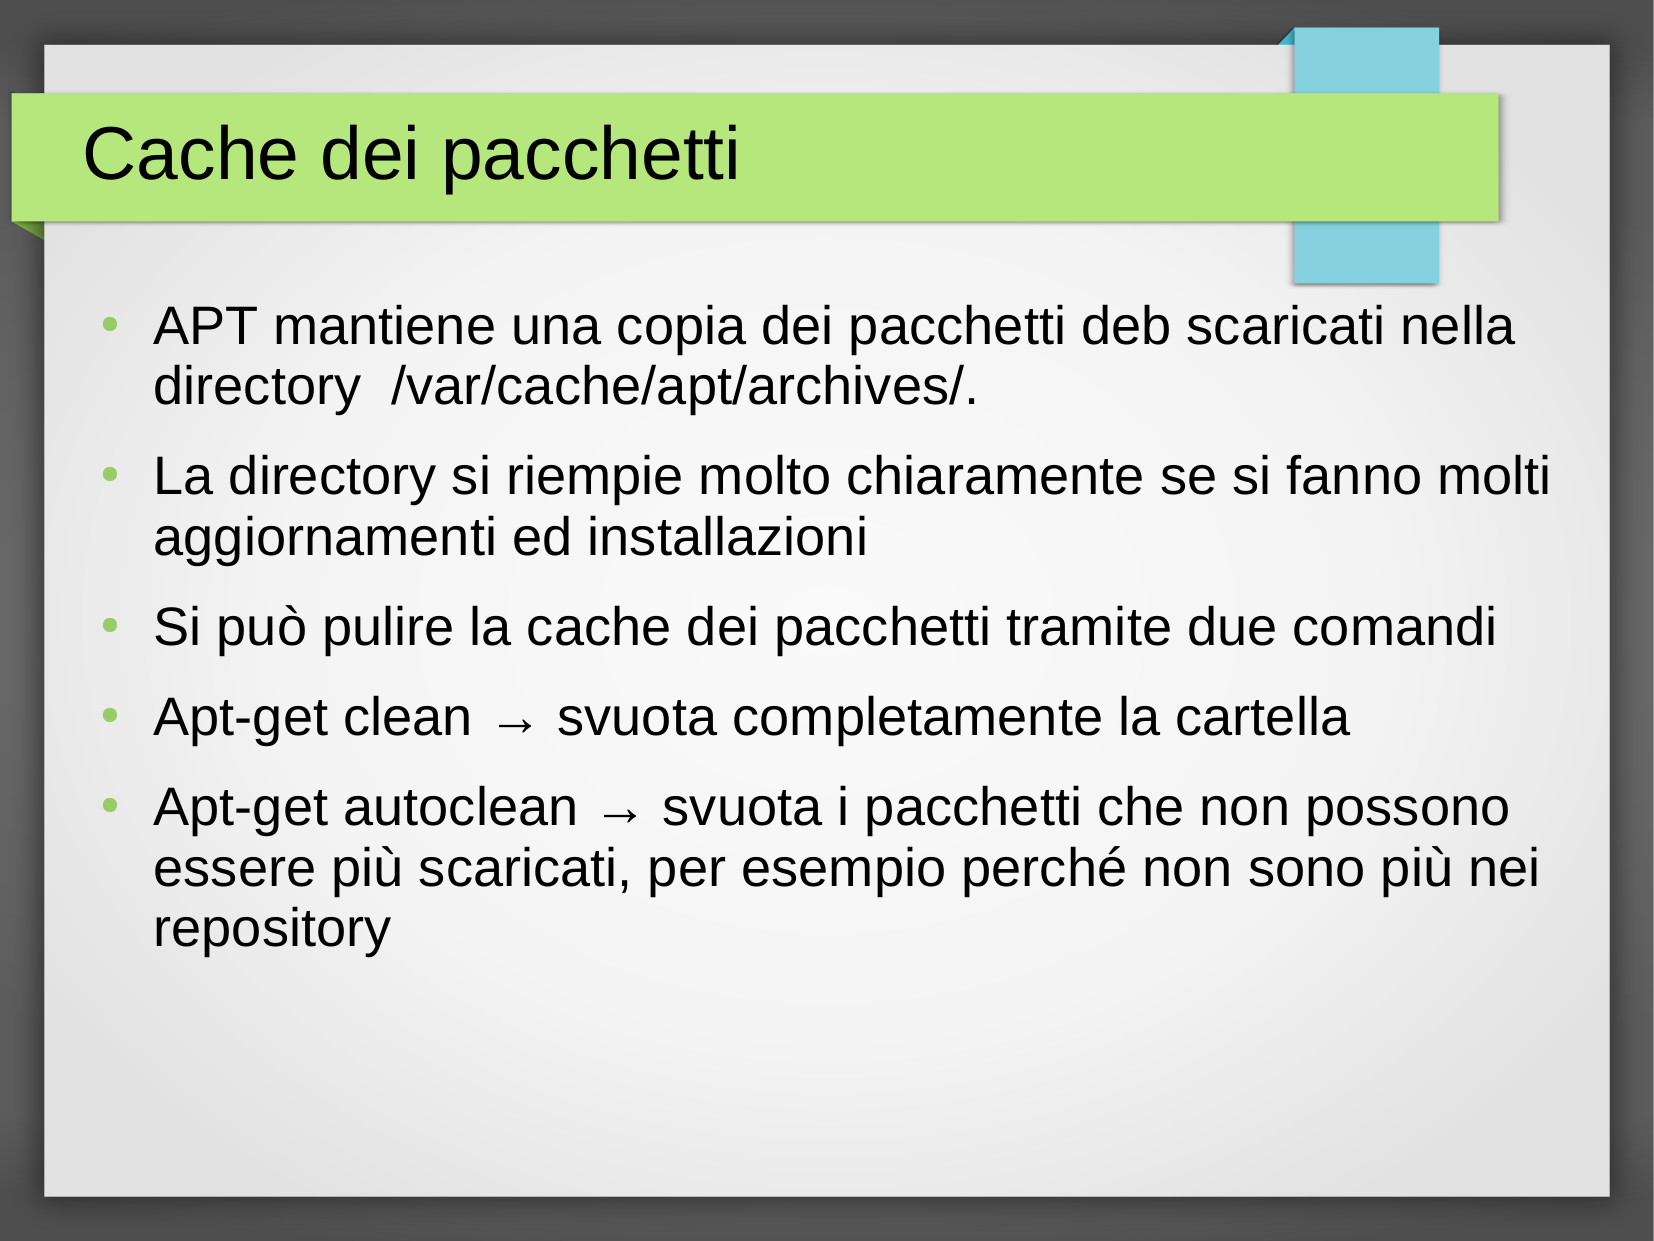

# Cache dei pacchetti
APT mantiene una copia dei pacchetti deb scaricati nella directory /var/cache/apt/archives/.
La directory si riempie molto chiaramente se si fanno molti aggiornamenti ed installazioni
Si può pulire la cache dei pacchetti tramite due comandi
Apt-get clean → svuota completamente la cartella
Apt-get autoclean → svuota i pacchetti che non possono essere più scaricati, per esempio perché non sono più nei repository